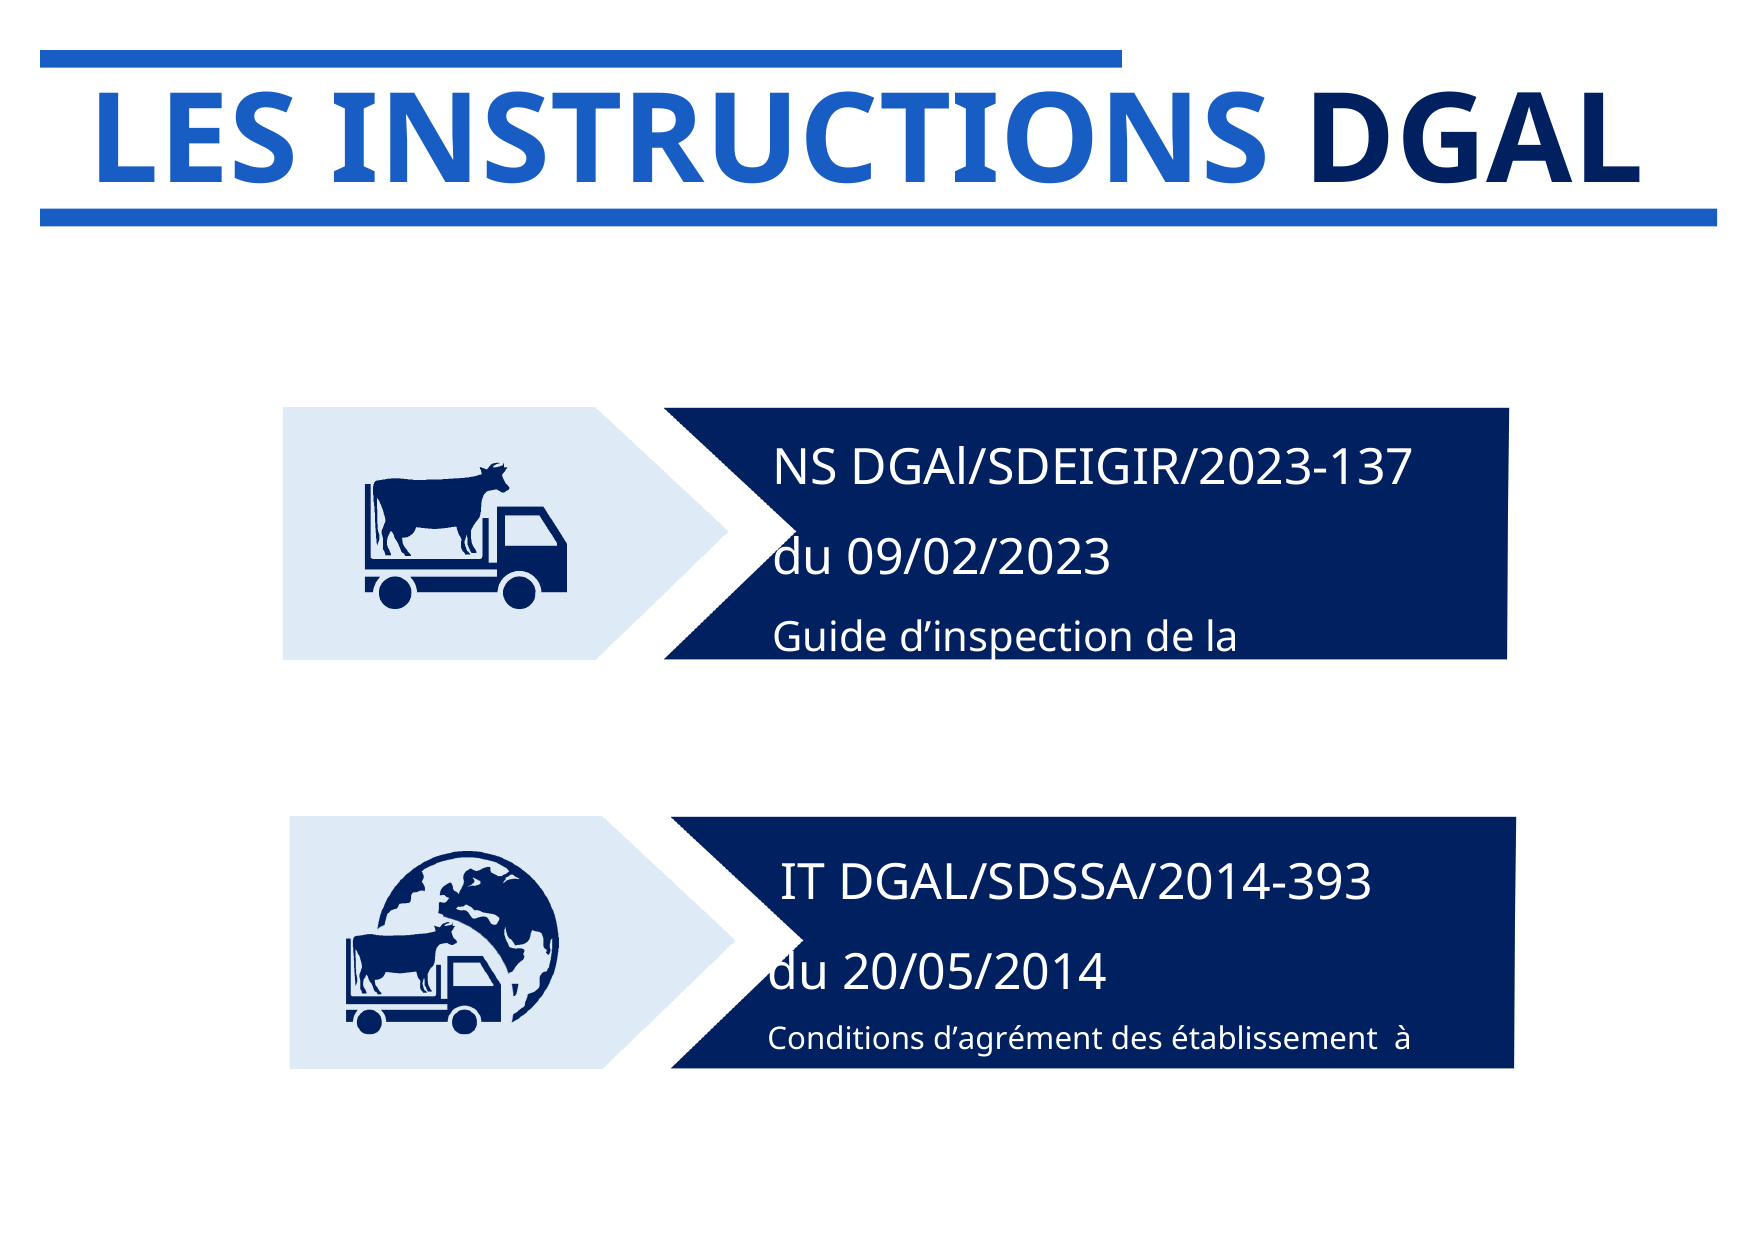

LES INSTRUCTIONS DGAL
NS DGAl/SDEIGIR/2023-137 	du 09/02/2023
Guide d’inspection de la certification
 IT DGAL/SDSSA/2014-393 	du 20/05/2014
Conditions d’agrément des établissement à l’export